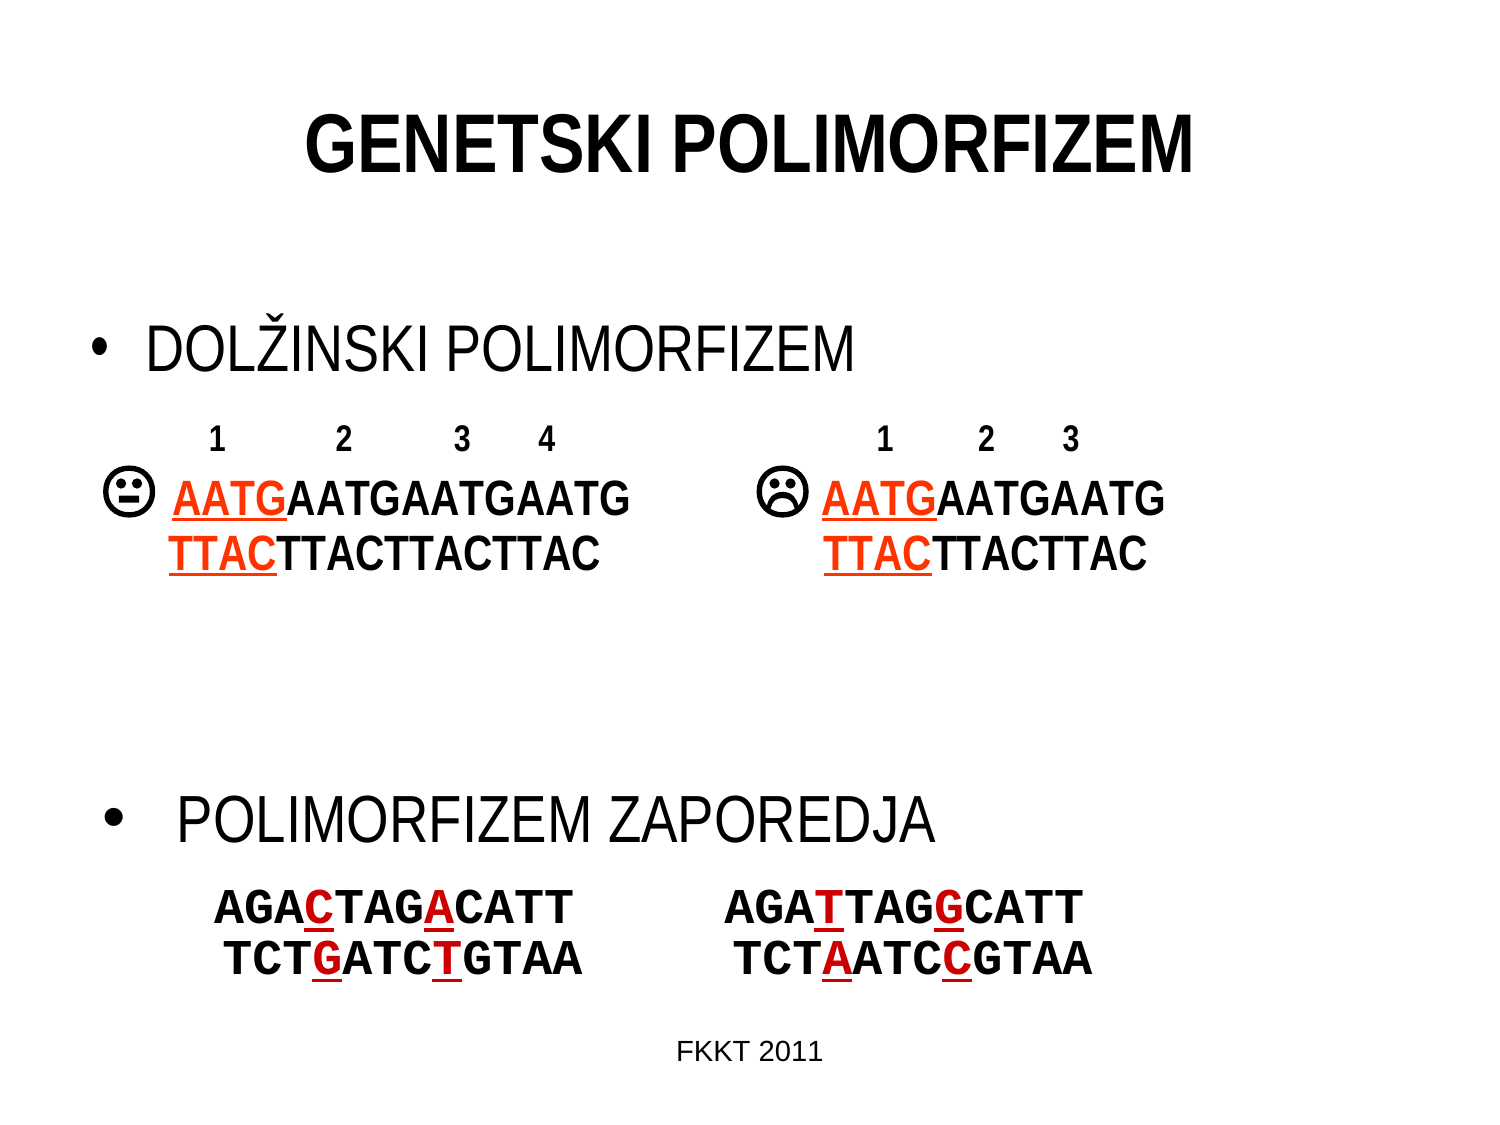

# GENETSKI POLIMORFIZEM
DOLŽINSKI POLIMORFIZEM
 1 2 3 4 1 2 3
  AATGAATGAATGAATG  AATGAATGAATG
 TTACTTACTTACTTAC TTACTTACTTAC
 POLIMORFIZEM ZAPOREDJA
 AGACTAGACATT AGATTAGGCATT
 TCTGATCTGTAA TCTAATCCGTAA
FKKT 2011